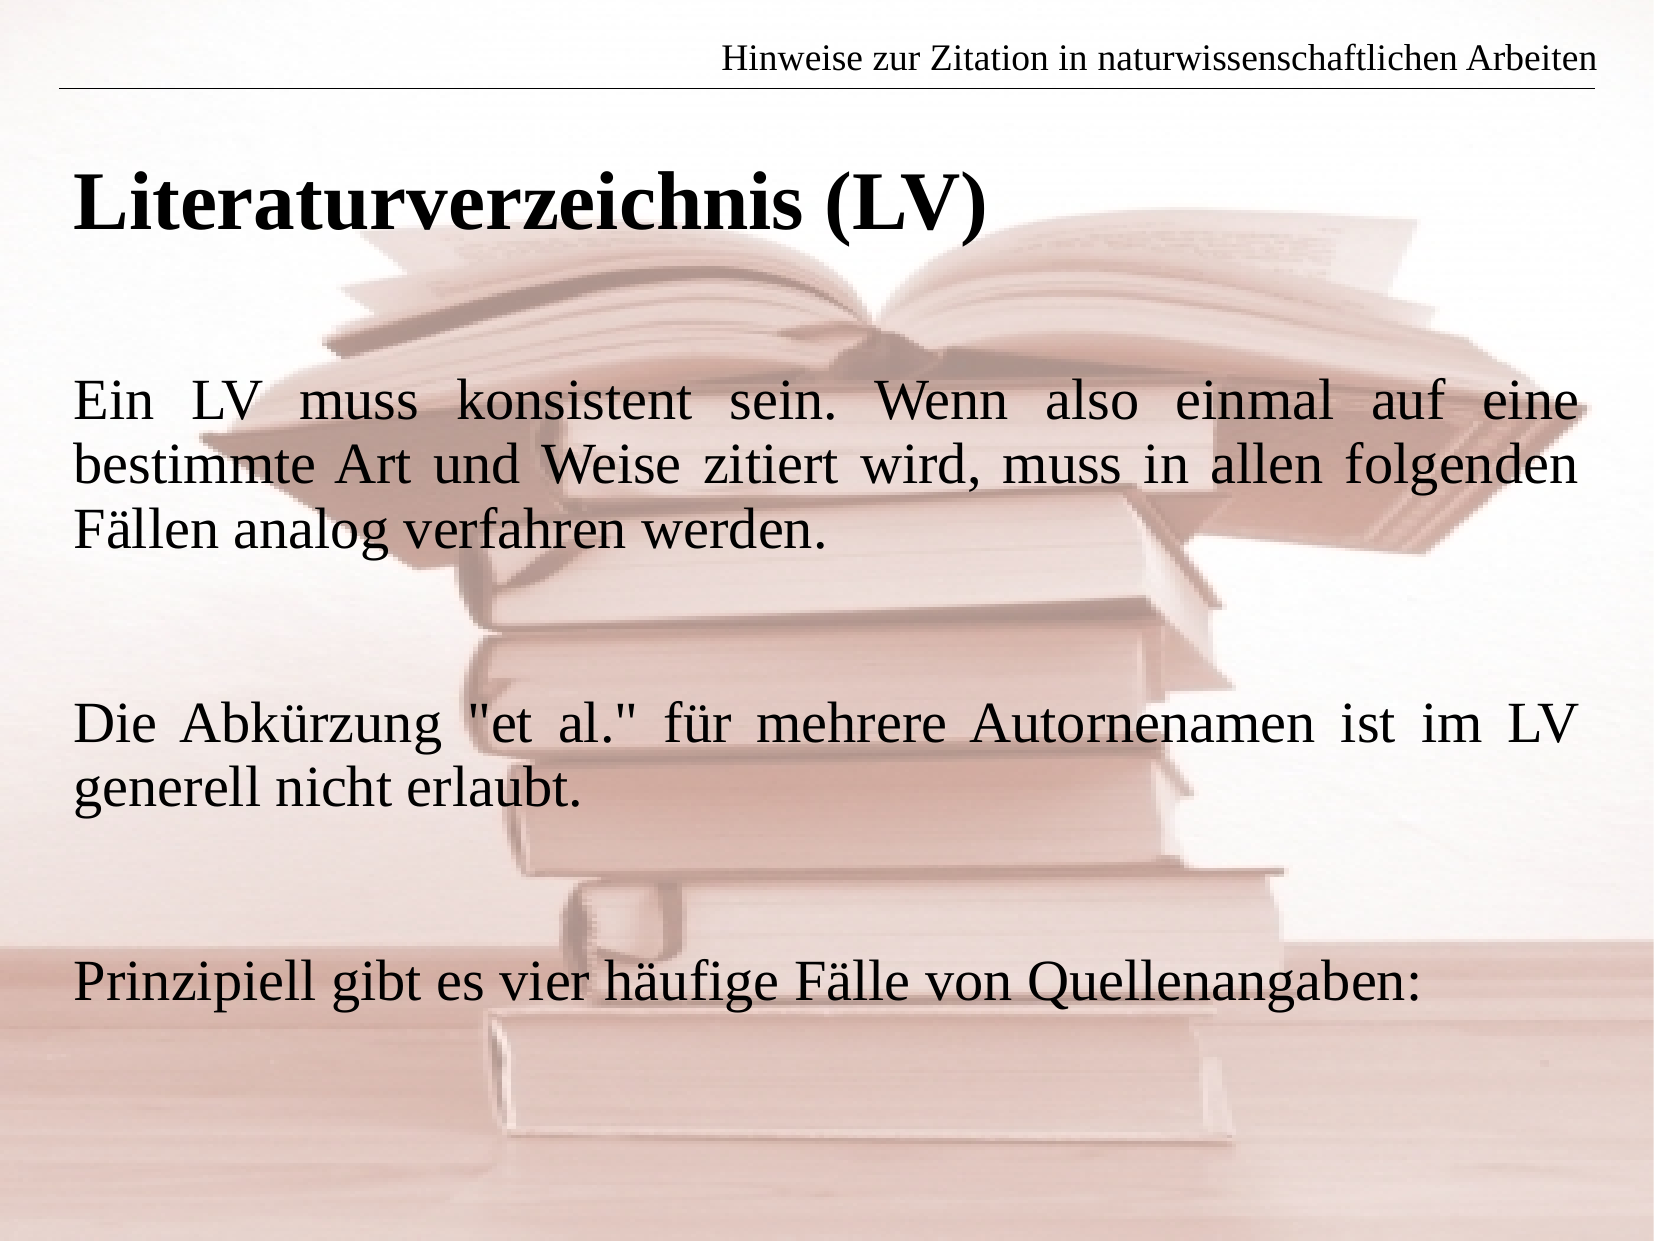

Hinweise zur Zitation in naturwissenschaftlichen Arbeiten
Literaturverzeichnis (LV)
Ein LV muss konsistent sein. Wenn also einmal auf eine bestimmte Art und Weise zitiert wird, muss in allen folgenden Fällen analog verfahren werden.
Die Abkürzung "et al." für mehrere Autornenamen ist im LV generell nicht erlaubt.
Prinzipiell gibt es vier häufige Fälle von Quellenangaben: